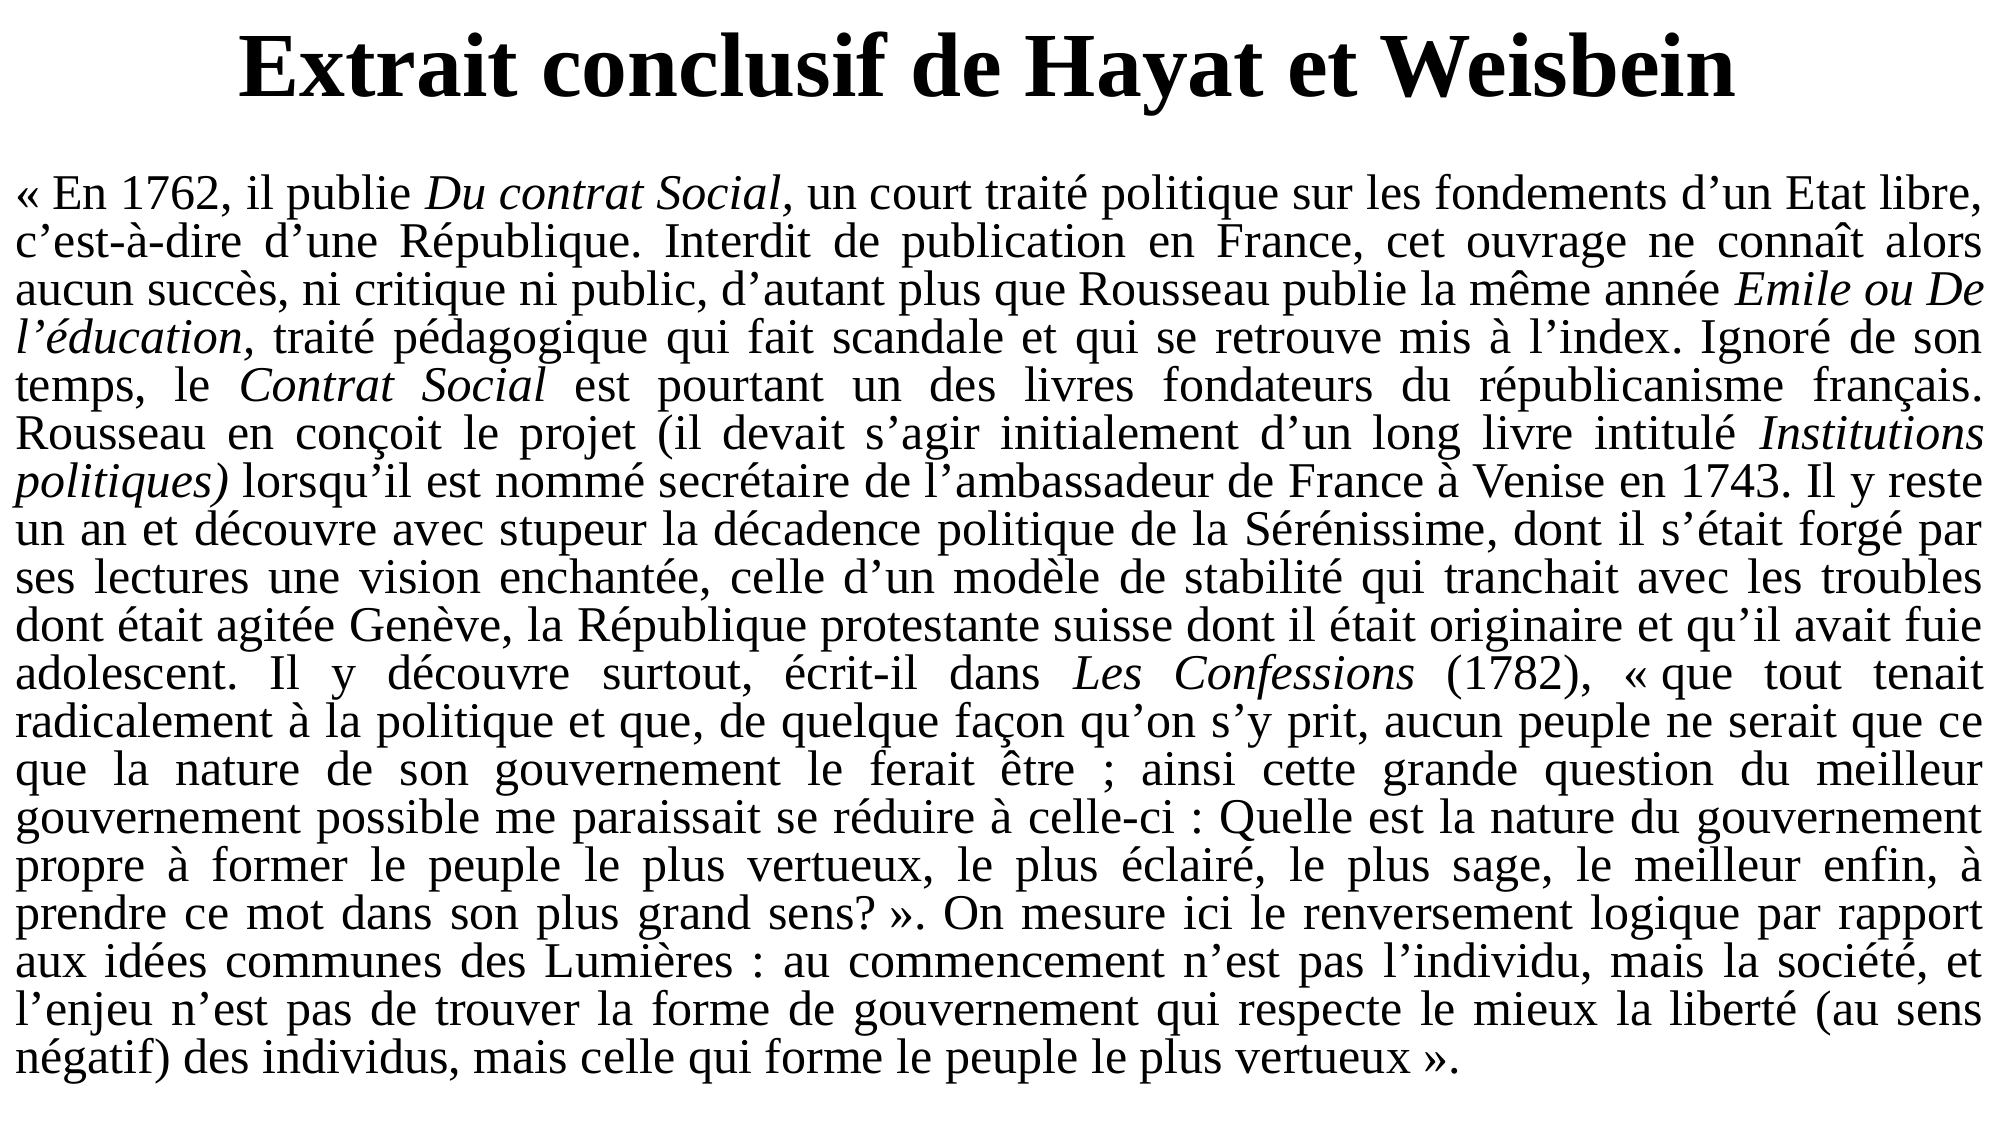

# Extrait conclusif de Hayat et Weisbein
« En 1762, il publie Du contrat Social, un court traité politique sur les fondements d’un Etat libre, c’est-à-dire d’une République. Interdit de publication en France, cet ouvrage ne connaît alors aucun succès, ni critique ni public, d’autant plus que Rousseau publie la même année Emile ou De l’éducation, traité pédagogique qui fait scandale et qui se retrouve mis à l’index. Ignoré de son temps, le Contrat Social est pourtant un des livres fondateurs du républicanisme français. Rousseau en conçoit le projet (il devait s’agir initialement d’un long livre intitulé Institutions politiques) lorsqu’il est nommé secrétaire de l’ambassadeur de France à Venise en 1743. Il y reste un an et découvre avec stupeur la décadence politique de la Sérénissime, dont il s’était forgé par ses lectures une vision enchantée, celle d’un modèle de stabilité qui tranchait avec les troubles dont était agitée Genève, la République protestante suisse dont il était originaire et qu’il avait fuie adolescent. Il y découvre surtout, écrit-il dans Les Confessions (1782), « que tout tenait radicalement à la politique et que, de quelque façon qu’on s’y prit, aucun peuple ne serait que ce que la nature de son gouvernement le ferait être ; ainsi cette grande question du meilleur gouvernement possible me paraissait se réduire à celle-ci : Quelle est la nature du gouvernement propre à former le peuple le plus vertueux, le plus éclairé, le plus sage, le meilleur enfin, à prendre ce mot dans son plus grand sens? ». On mesure ici le renversement logique par rapport aux idées communes des Lumières : au commencement n’est pas l’individu, mais la société, et l’enjeu n’est pas de trouver la forme de gouvernement qui respecte le mieux la liberté (au sens négatif) des individus, mais celle qui forme le peuple le plus vertueux ».